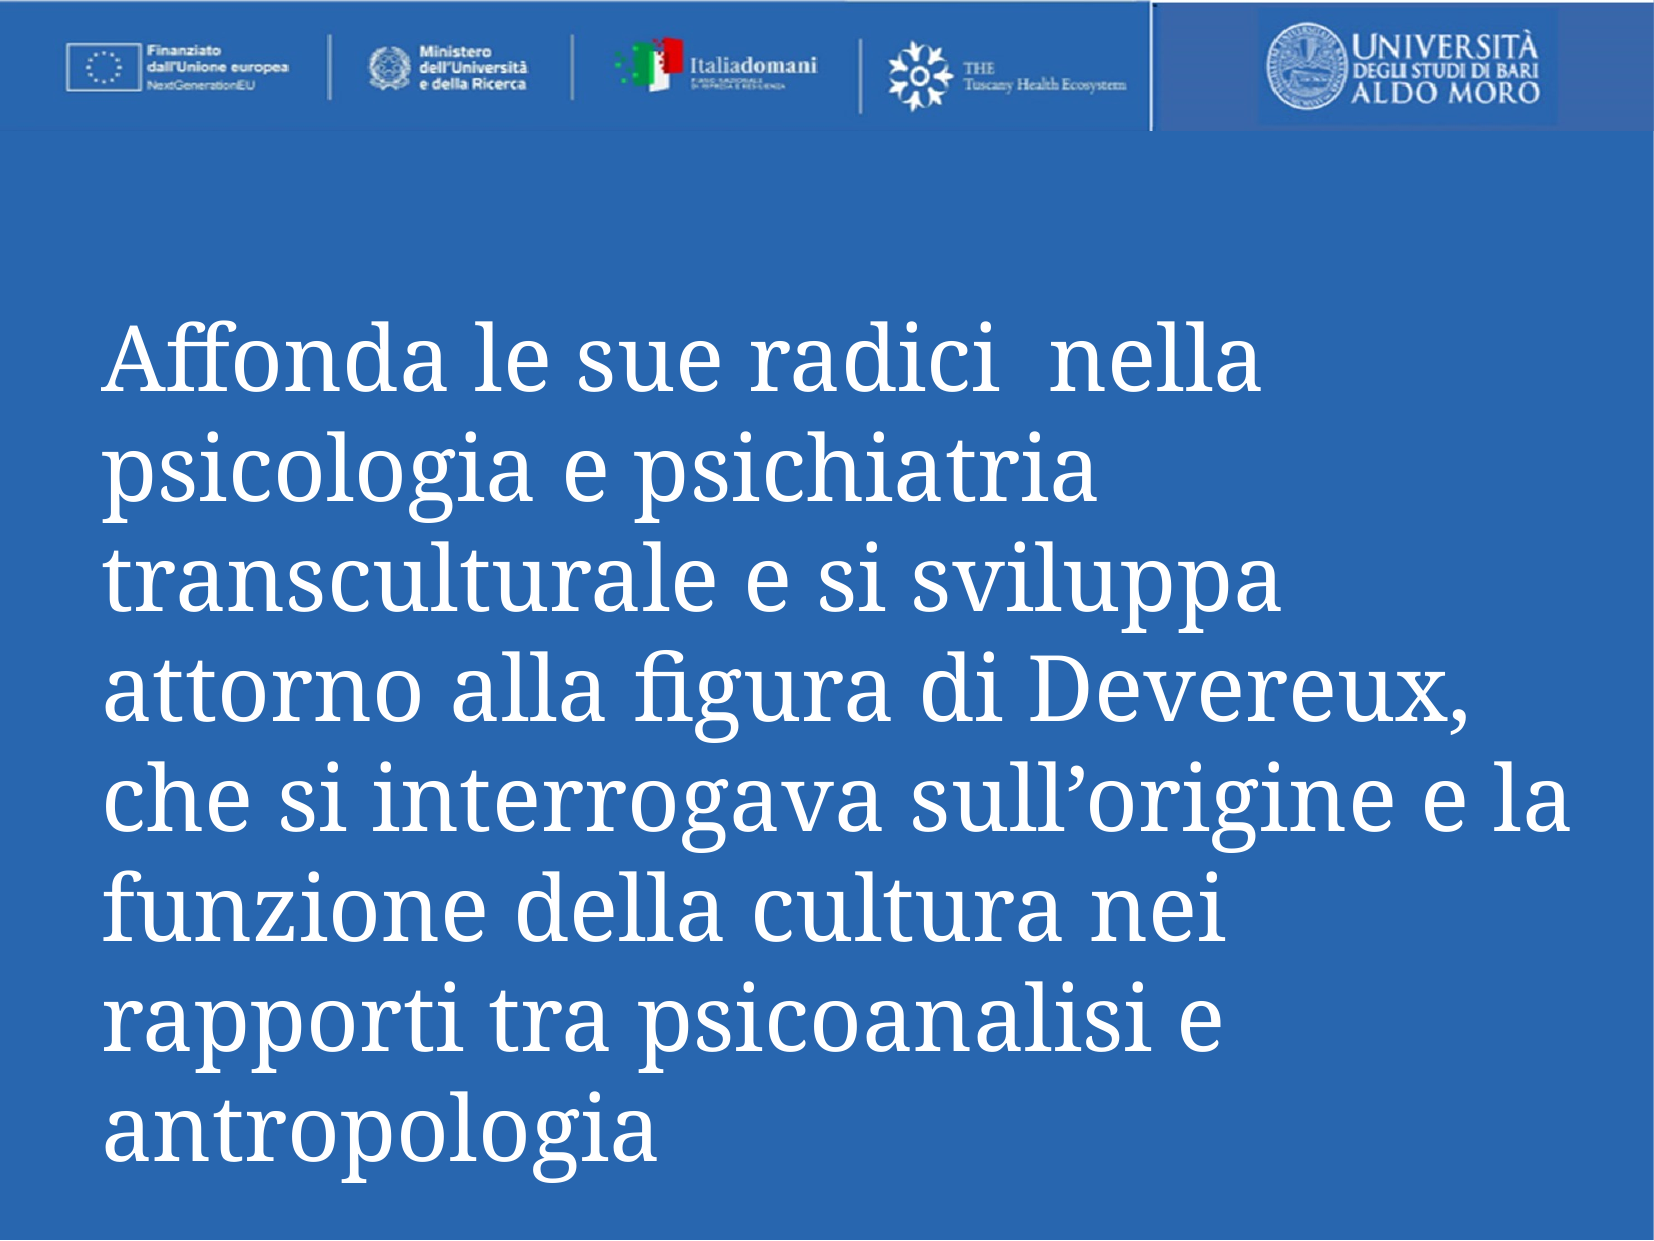

# Affonda le sue radici nella psicologia e psichiatria transculturale e si sviluppa attorno alla figura di Devereux, che si interrogava sull’origine e la funzione della cultura nei rapporti tra psicoanalisi e antropologia
								 info@etnopsi.it